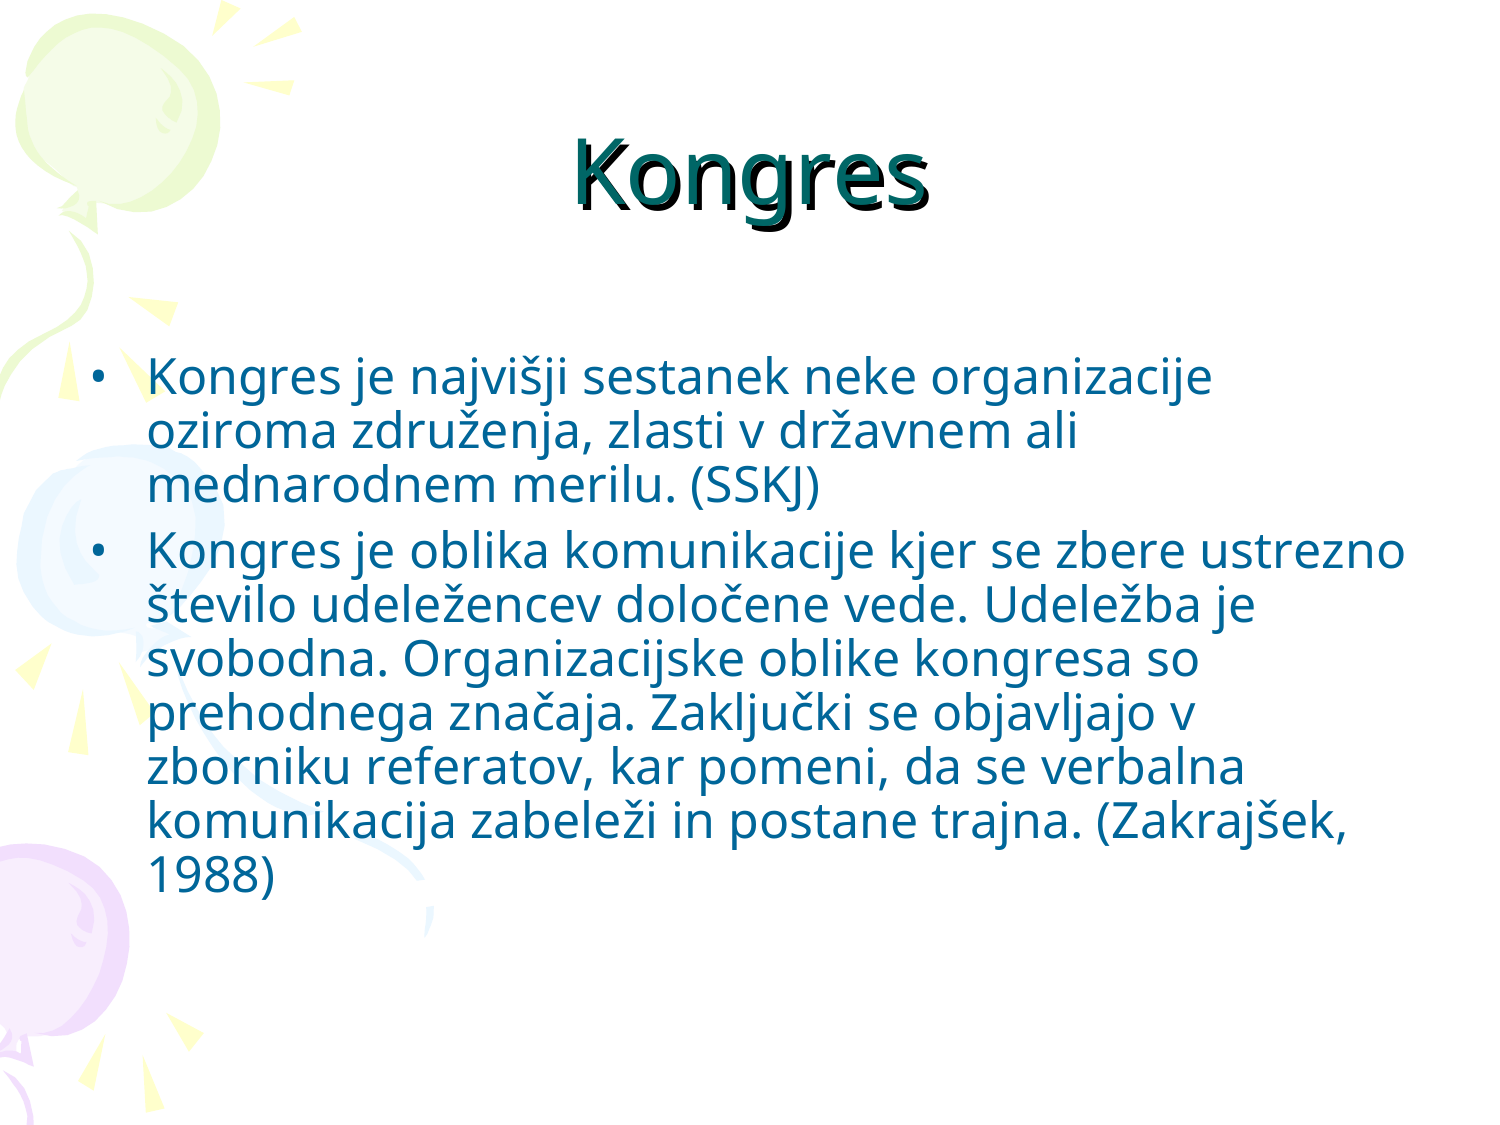

# Kongres
Kongres je najvišji sestanek neke organizacije oziroma združenja, zlasti v državnem ali mednarodnem merilu. (SSKJ)
Kongres je oblika komunikacije kjer se zbere ustrezno število udeležencev določene vede. Udeležba je svobodna. Organizacijske oblike kongresa so prehodnega značaja. Zaključki se objavljajo v zborniku referatov, kar pomeni, da se verbalna komunikacija zabeleži in postane trajna. (Zakrajšek, 1988)